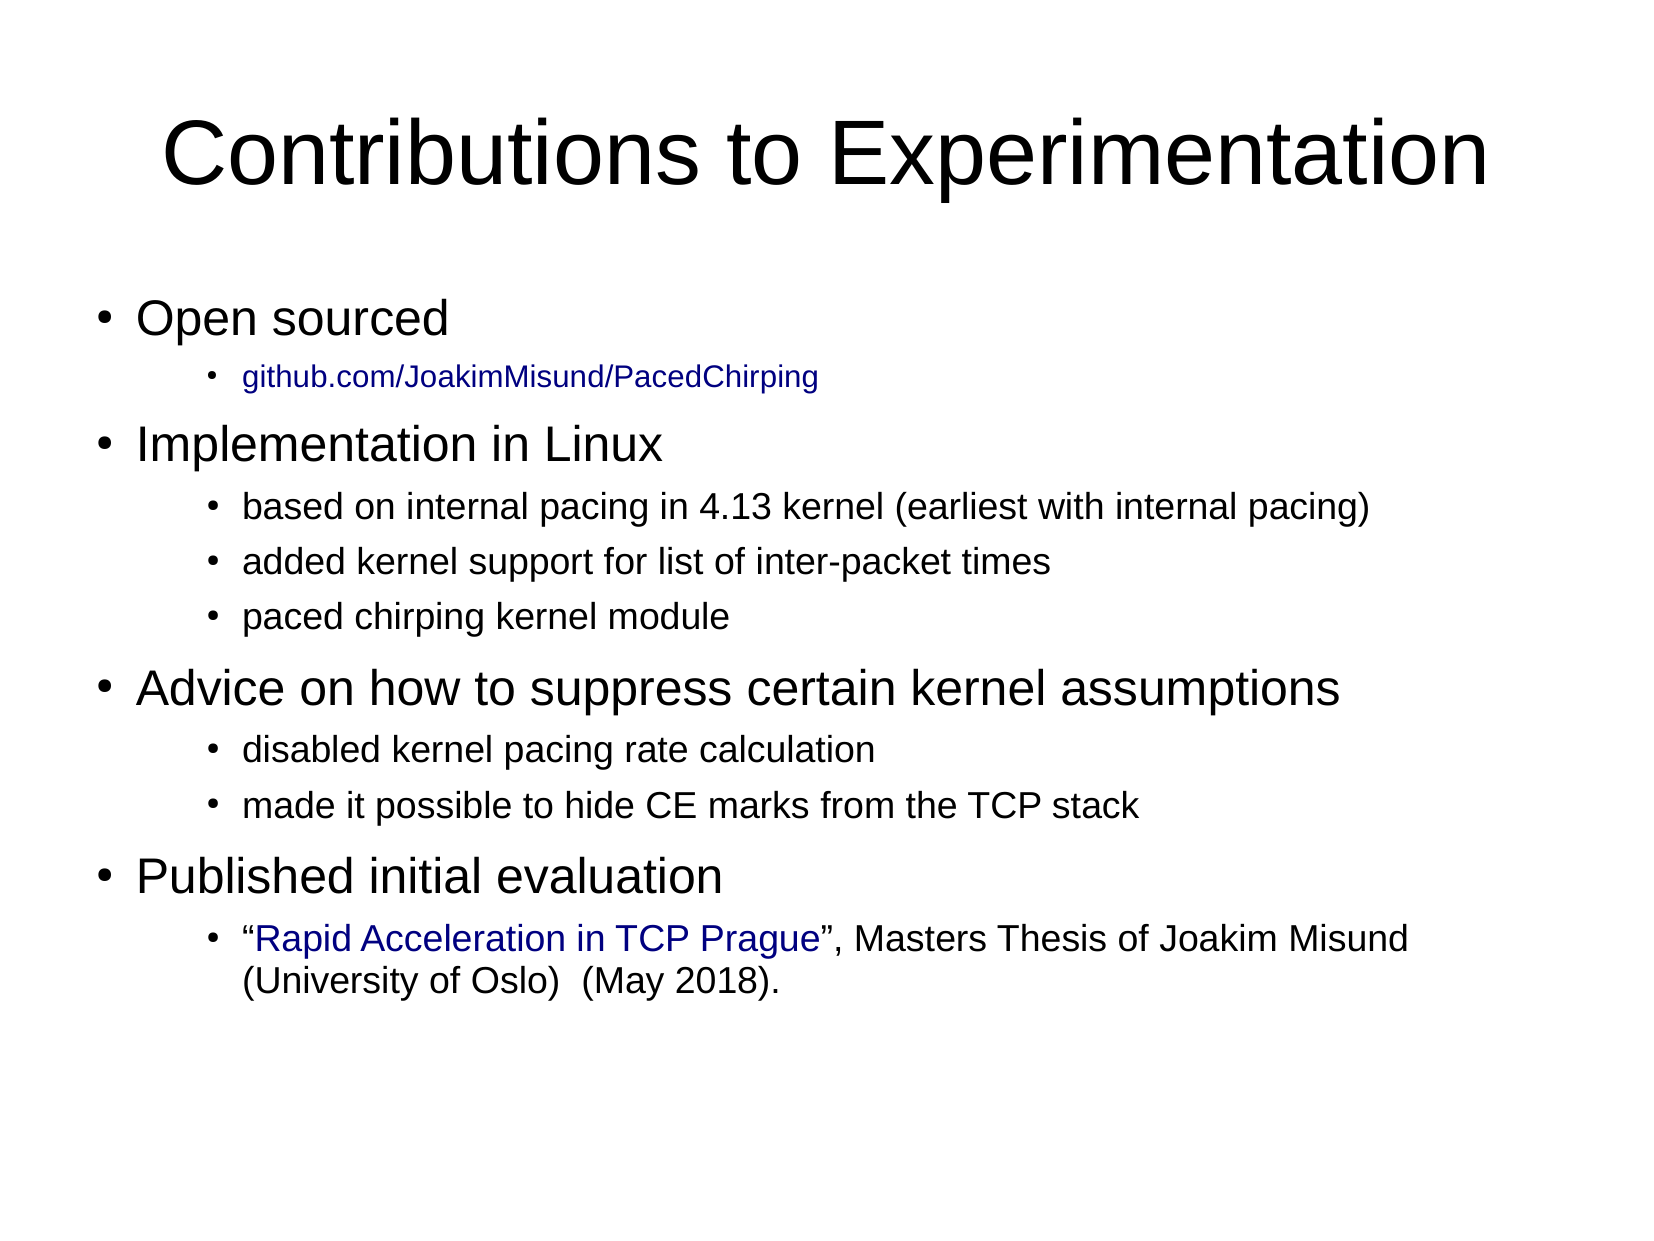

# Contributions to Experimentation
Open sourced
github.com/JoakimMisund/PacedChirping
Implementation in Linux
based on internal pacing in 4.13 kernel (earliest with internal pacing)
added kernel support for list of inter-packet times
paced chirping kernel module
Advice on how to suppress certain kernel assumptions
disabled kernel pacing rate calculation
made it possible to hide CE marks from the TCP stack
Published initial evaluation
“Rapid Acceleration in TCP Prague”, Masters Thesis of Joakim Misund (University of Oslo) (May 2018).